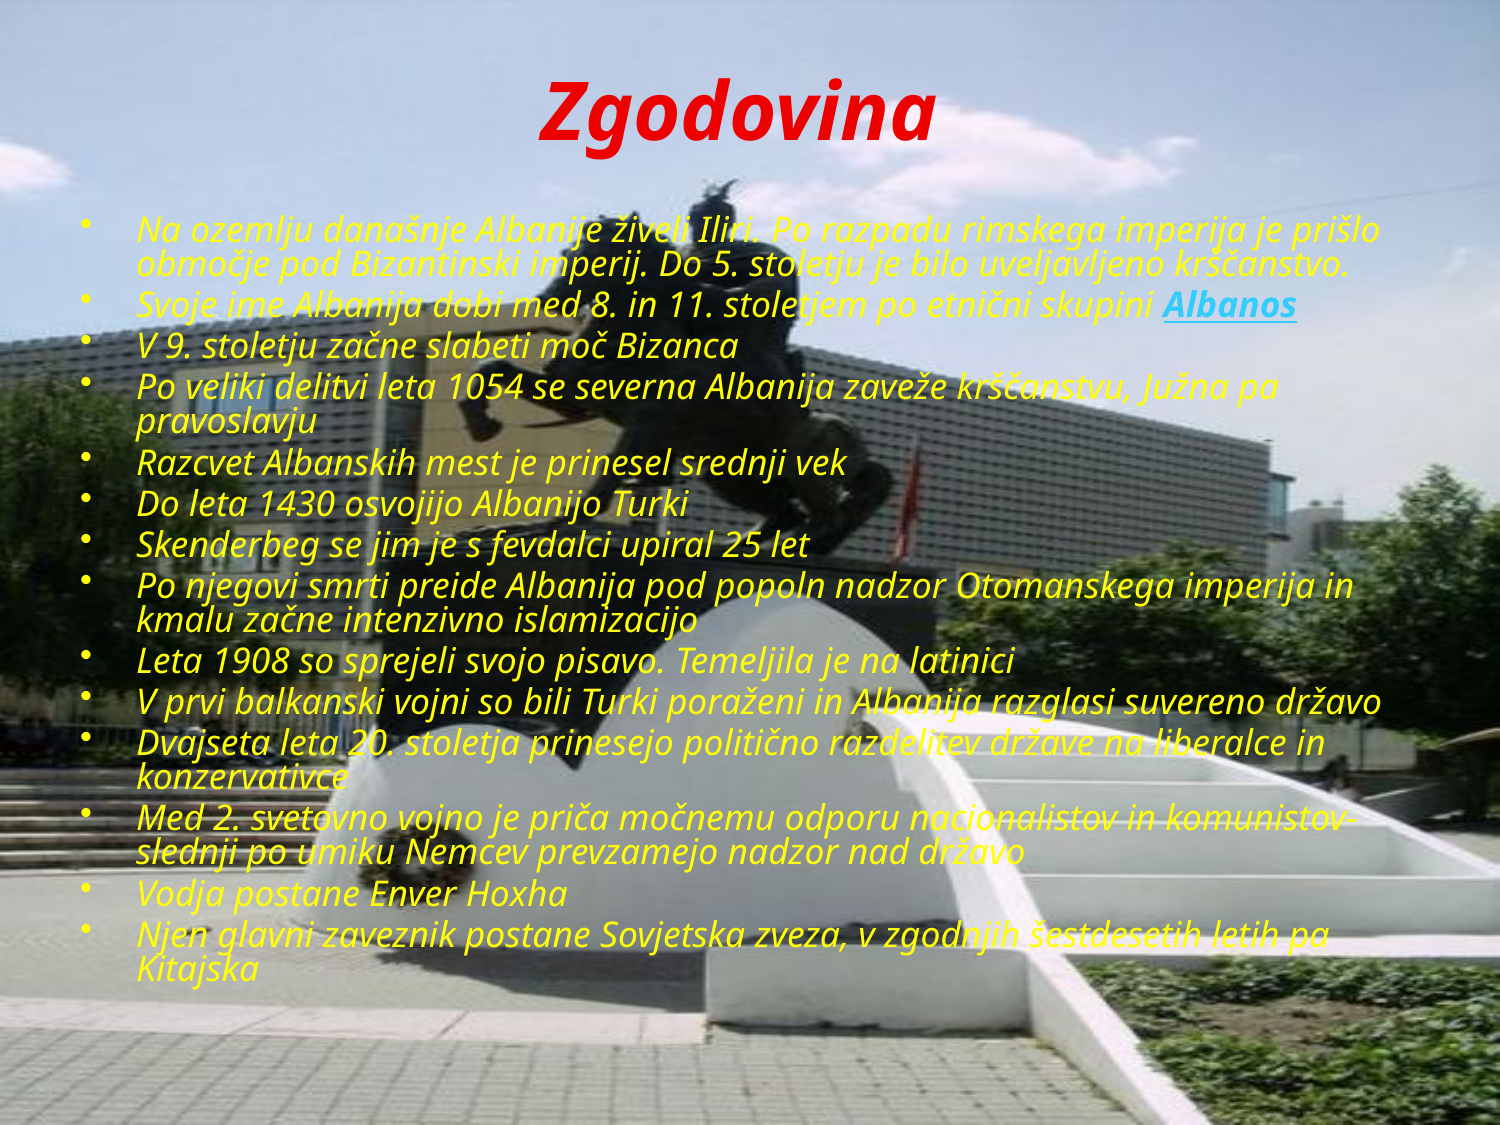

# Zgodovina
Na ozemlju današnje Albanije živeli Iliri. Po razpadu rimskega imperija je prišlo območje pod Bizantinski imperij. Do 5. stoletju je bilo uveljavljeno krščanstvo.
Svoje ime Albanija dobi med 8. in 11. stoletjem po etnični skupini Albanos
V 9. stoletju začne slabeti moč Bizanca
Po veliki delitvi leta 1054 se severna Albanija zaveže krščanstvu, Južna pa pravoslavju
Razcvet Albanskih mest je prinesel srednji vek
Do leta 1430 osvojijo Albanijo Turki
Skenderbeg se jim je s fevdalci upiral 25 let
Po njegovi smrti preide Albanija pod popoln nadzor Otomanskega imperija in kmalu začne intenzivno islamizacijo
Leta 1908 so sprejeli svojo pisavo. Temeljila je na latinici
V prvi balkanski vojni so bili Turki poraženi in Albanija razglasi suvereno državo
Dvajseta leta 20. stoletja prinesejo politično razdelitev države na liberalce in konzervativce
Med 2. svetovno vojno je priča močnemu odporu nacionalistov in komunistov- slednji po umiku Nemcev prevzamejo nadzor nad državo
Vodja postane Enver Hoxha
Njen glavni zaveznik postane Sovjetska zveza, v zgodnjih šestdesetih letih pa Kitajska